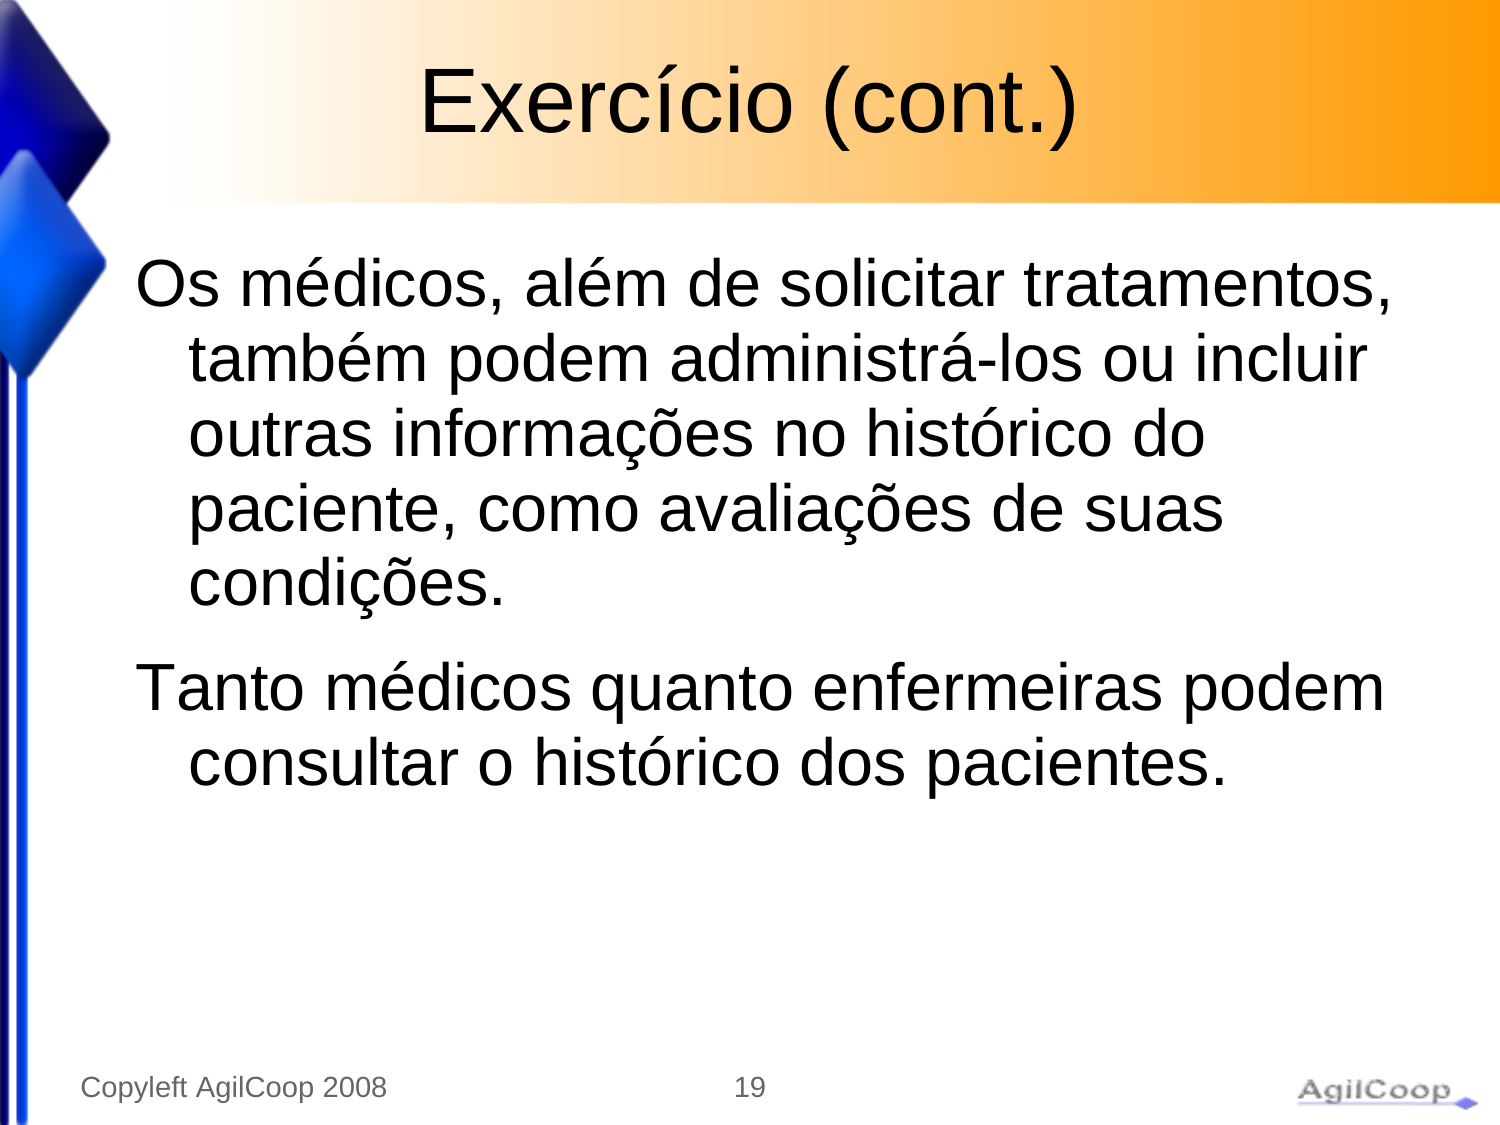

# Exercício (cont.)
Os médicos, além de solicitar tratamentos, também podem administrá-los ou incluir outras informações no histórico do paciente, como avaliações de suas condições.
Tanto médicos quanto enfermeiras podem consultar o histórico dos pacientes.
Copyleft AgilCoop 2008
19